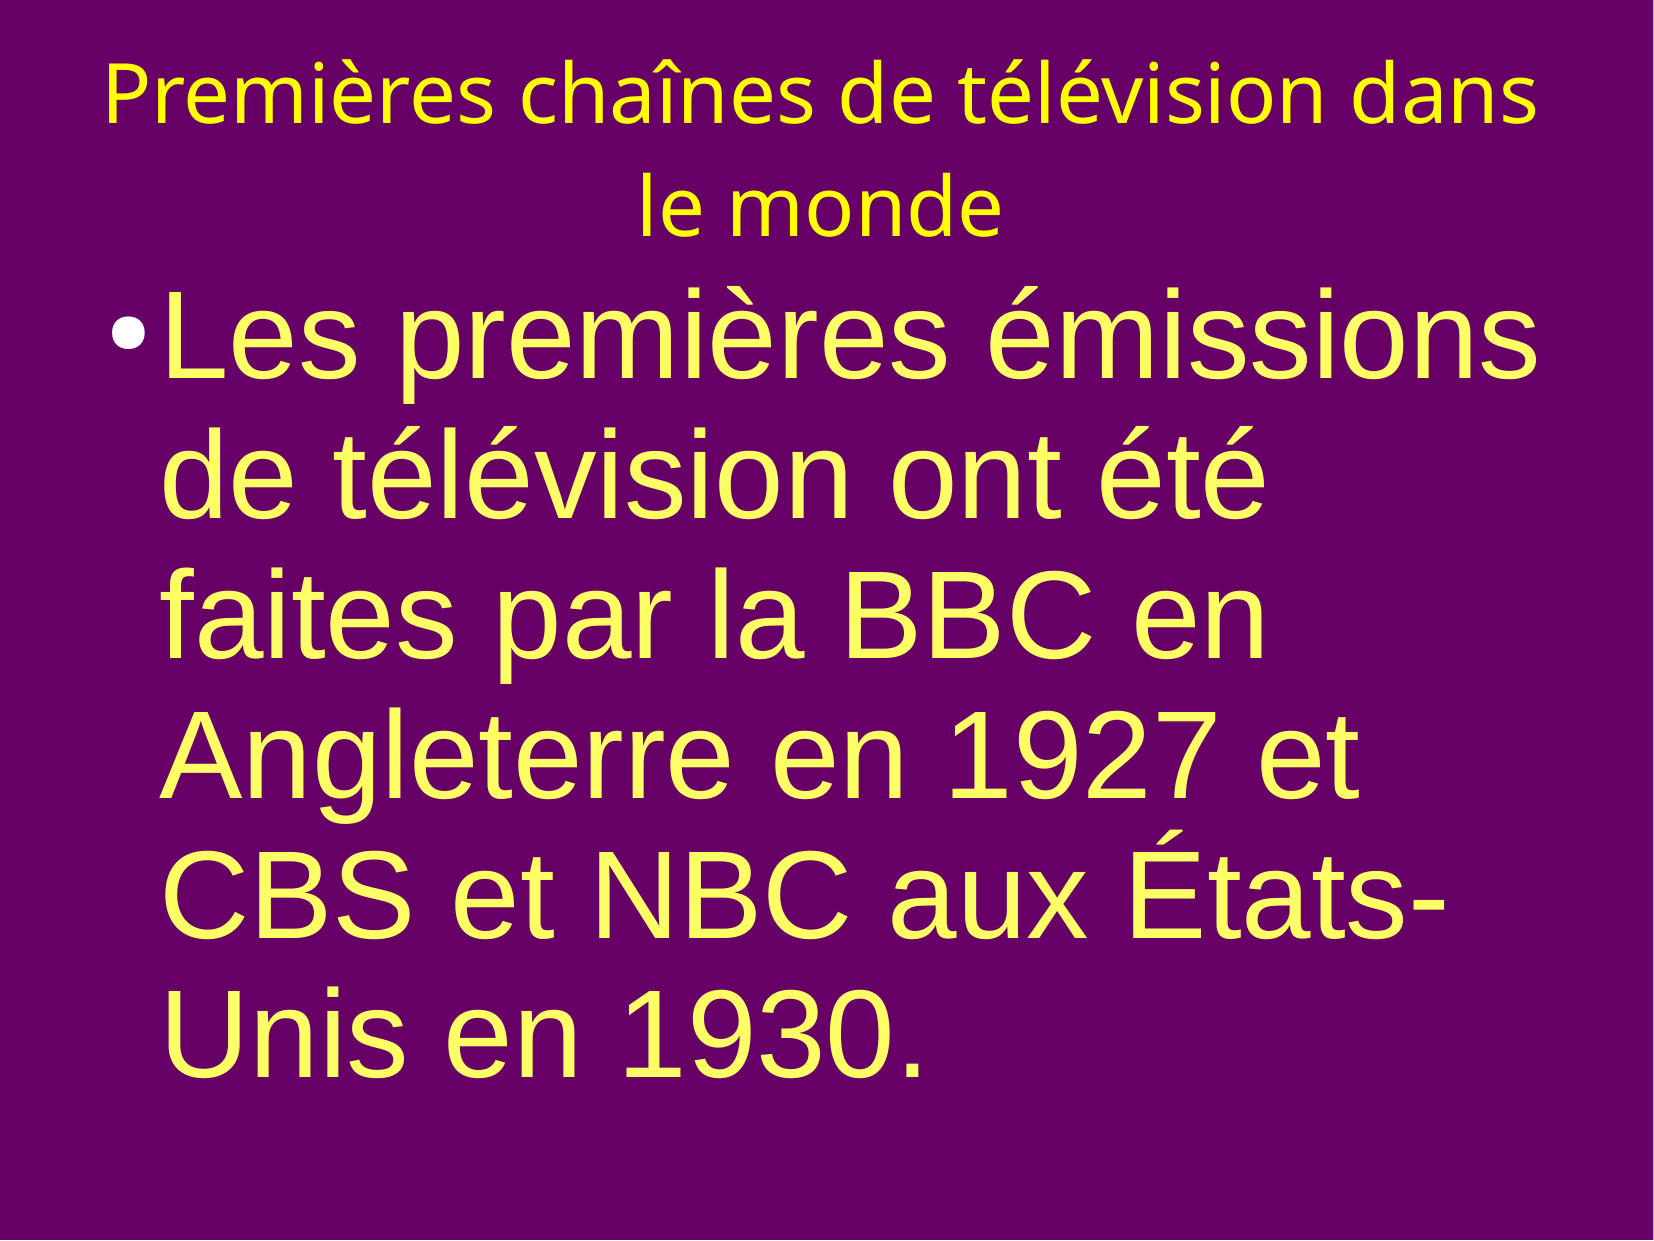

# Premières chaînes de télévision dans le monde
Les premières émissions de télévision ont été faites par la BBC en Angleterre en 1927 et CBS et NBC aux États-Unis en 1930.